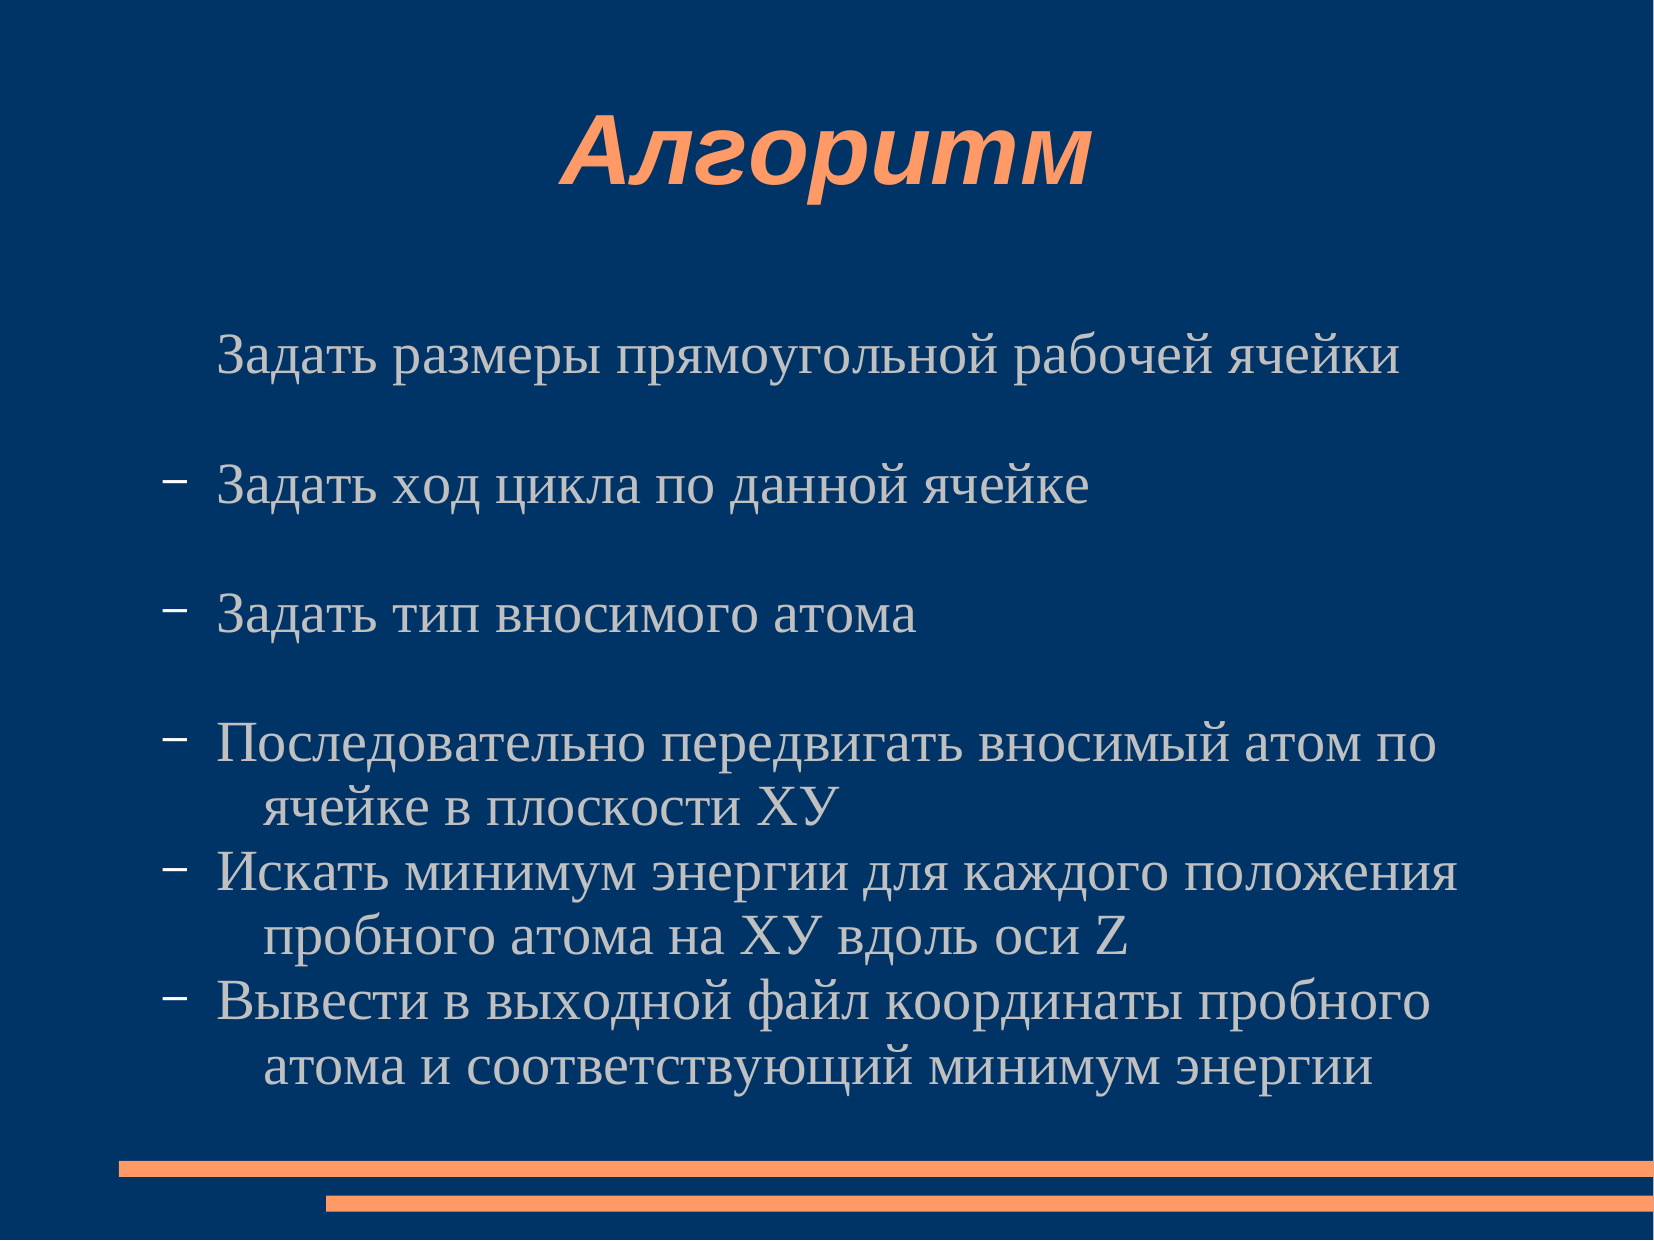

# Алгоритм
Задать размеры прямоугольной рабочей ячейки
Задать ход цикла по данной ячейке
Задать тип вносимого атома
Последовательно передвигать вносимый атом по ячейке в плоскости ХУ
Искать минимум энергии для каждого положения пробного атома на ХУ вдоль оси Z
Вывести в выходной файл координаты пробного атома и соответствующий минимум энергии